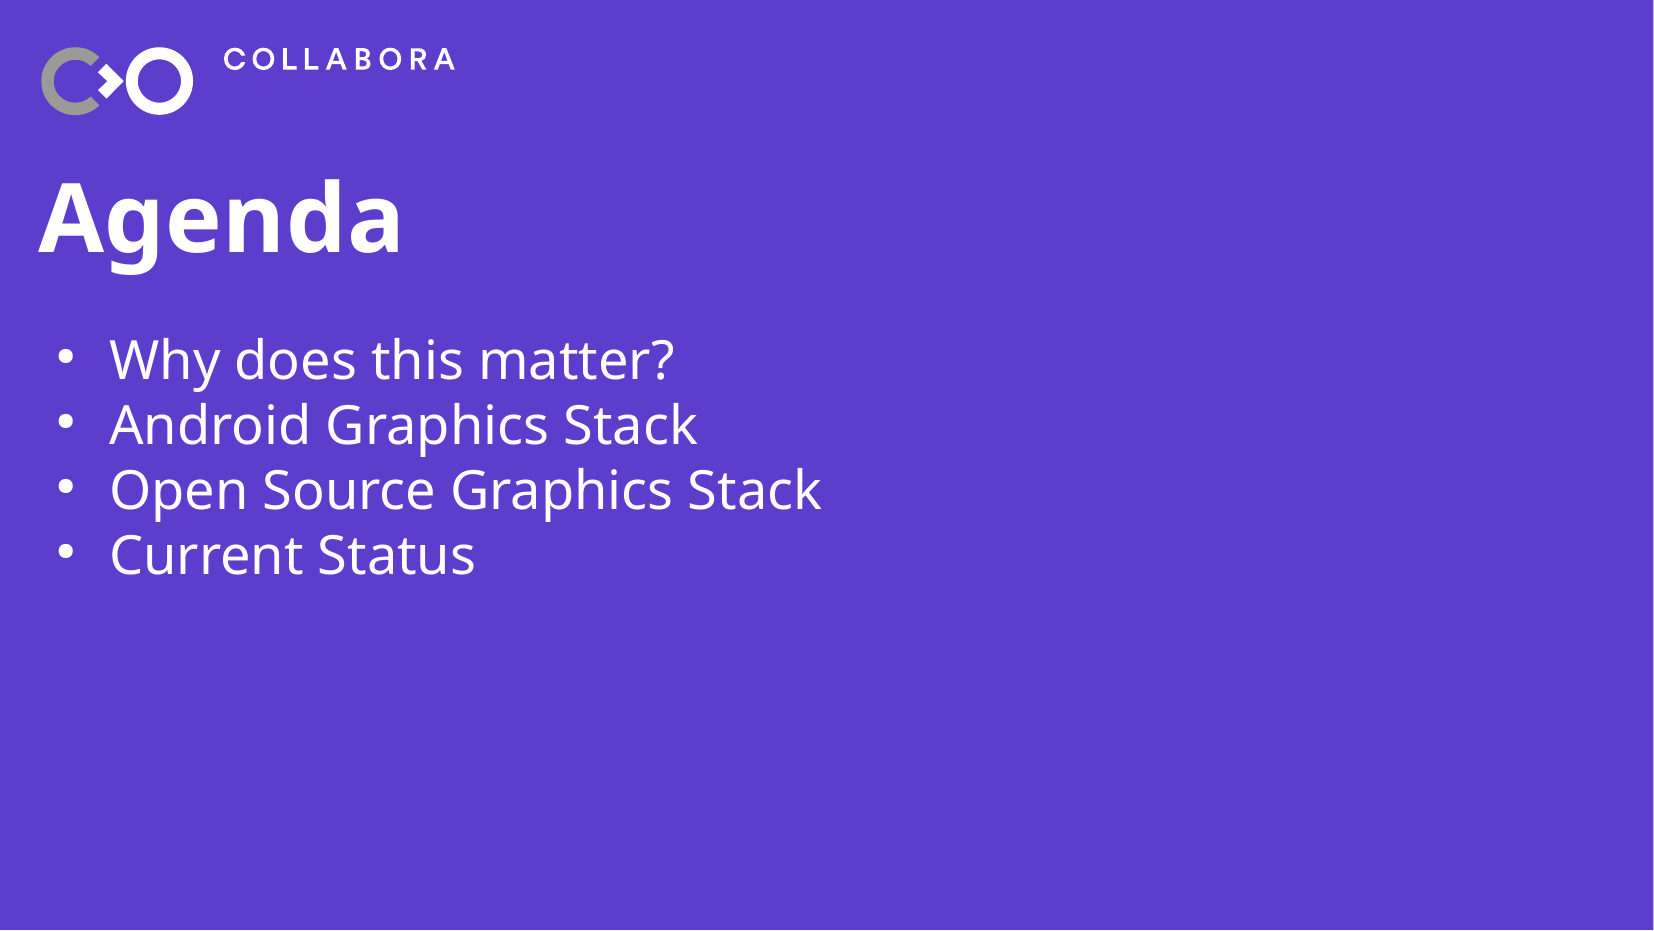

Agenda
# Why does this matter?
Android Graphics Stack
Open Source Graphics Stack
Current Status